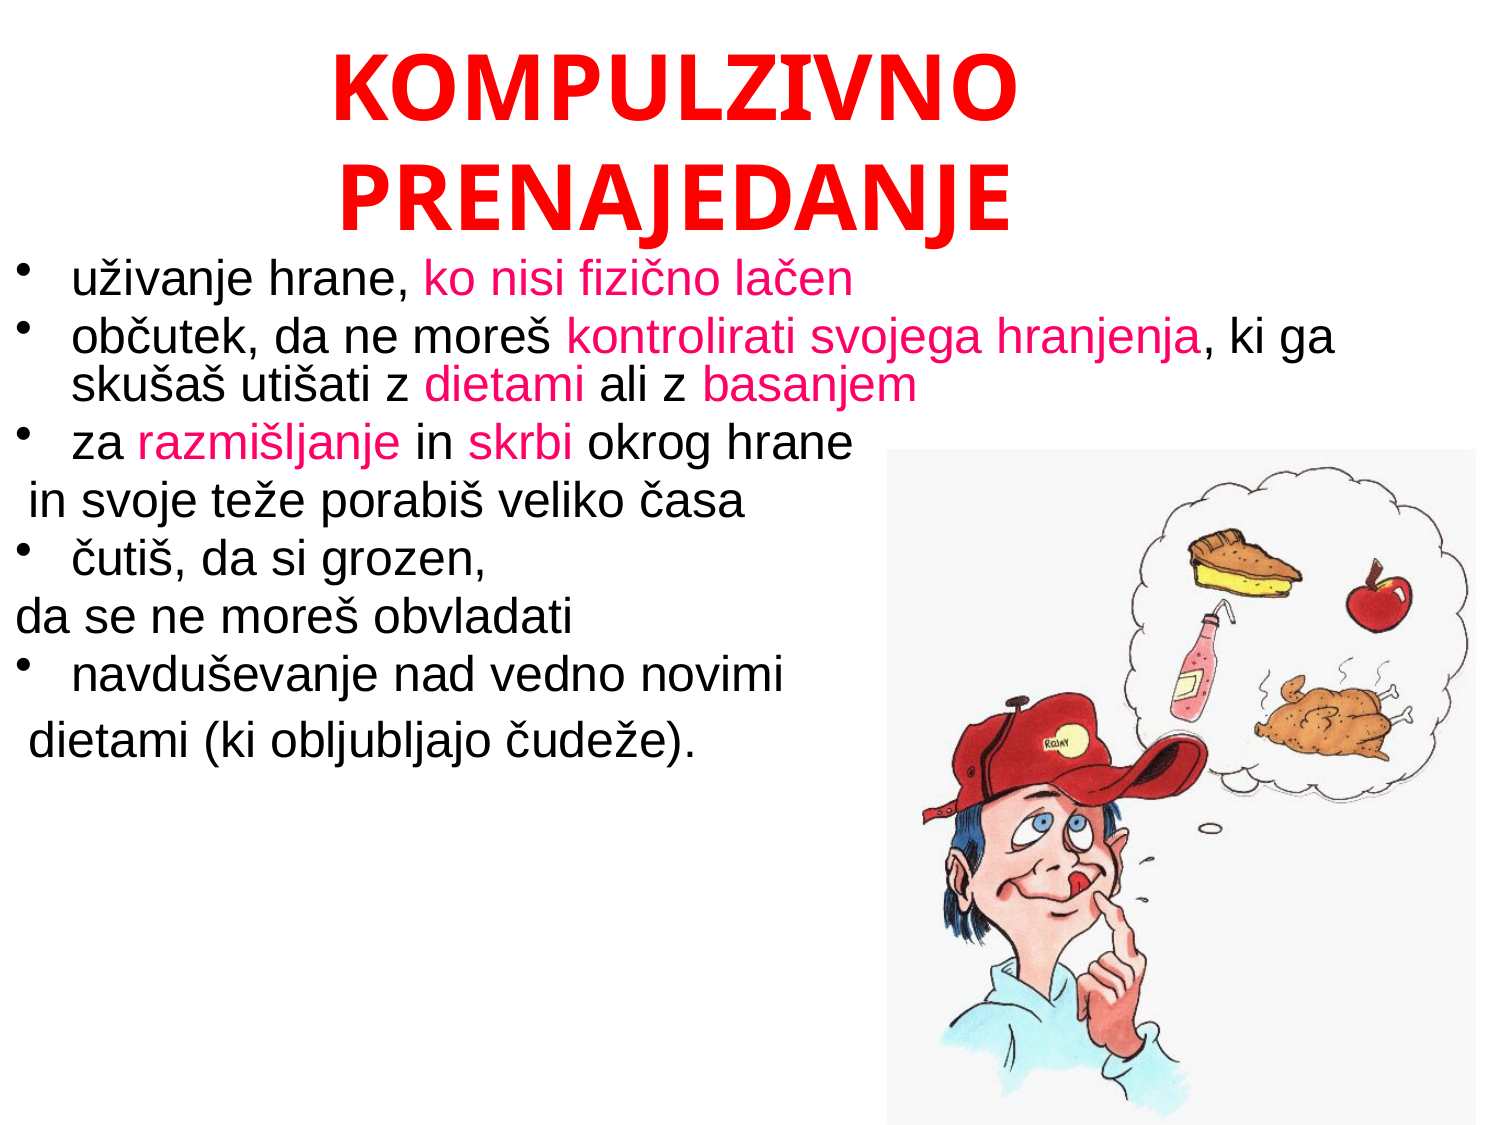

# KOMPULZIVNO PRENAJEDANJE
uživanje hrane, ko nisi fizično lačen
občutek, da ne moreš kontrolirati svojega hranjenja, ki ga skušaš utišati z dietami ali z basanjem
za razmišljanje in skrbi okrog hrane
 in svoje teže porabiš veliko časa
čutiš, da si grozen,
da se ne moreš obvladati
navduševanje nad vedno novimi
 dietami (ki obljubljajo čudeže).